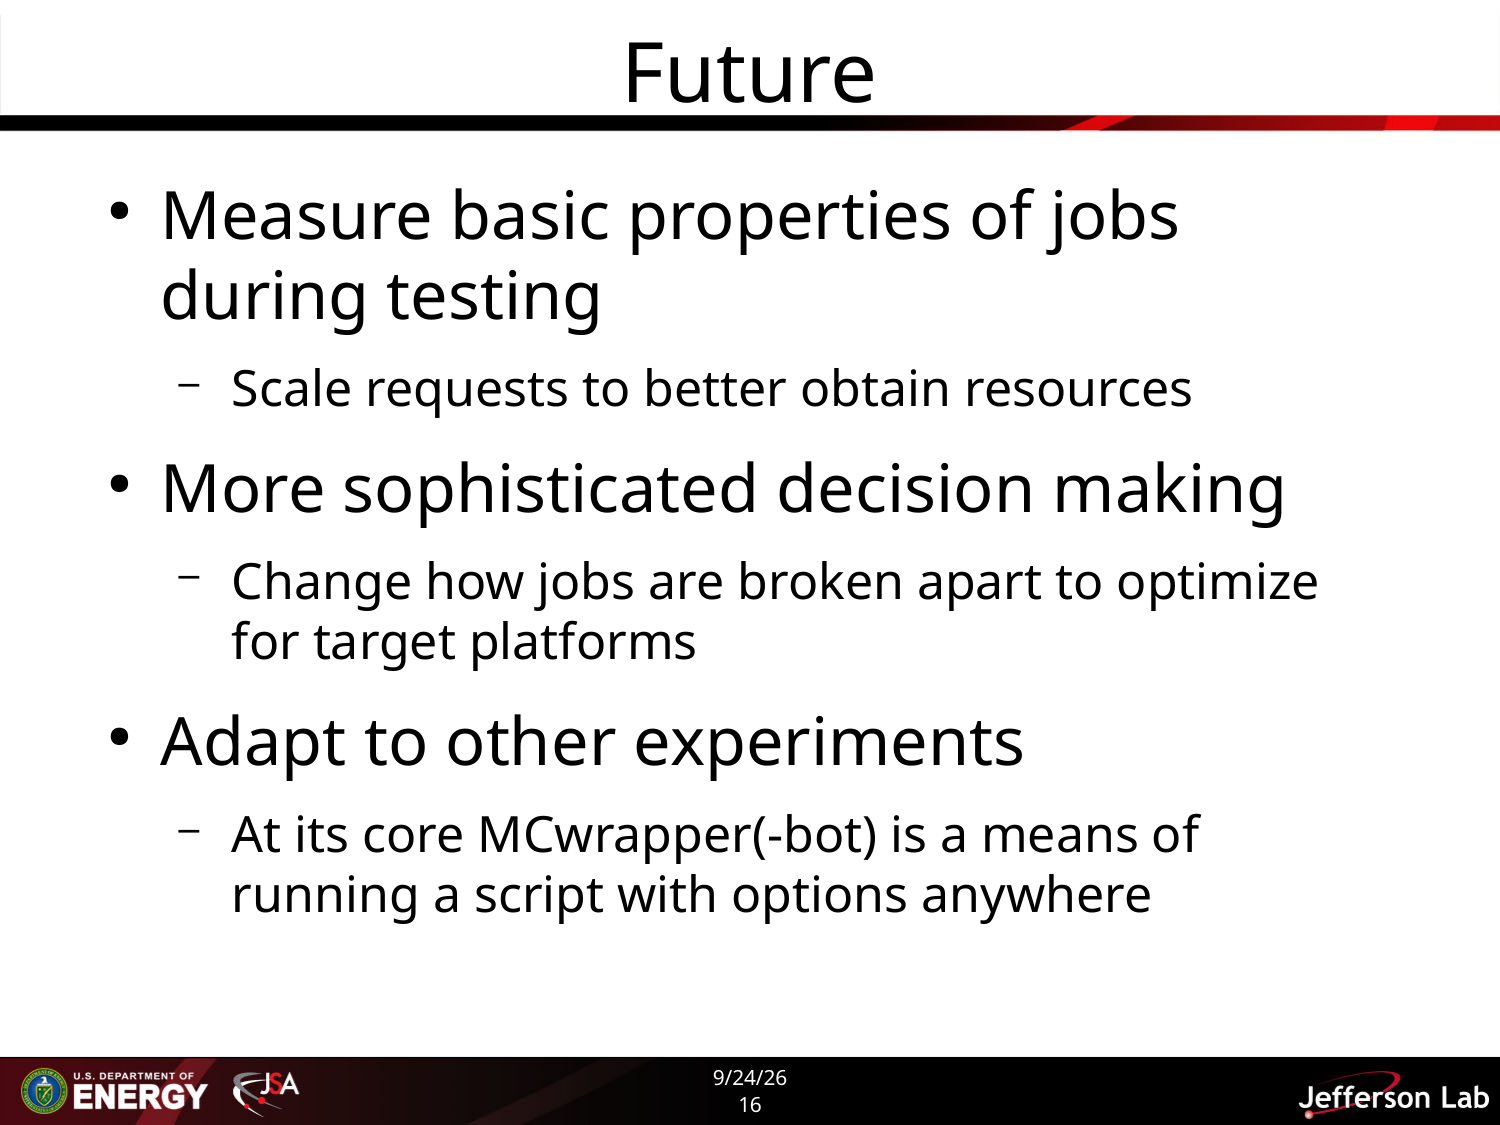

# Future
Measure basic properties of jobs during testing
Scale requests to better obtain resources
More sophisticated decision making
Change how jobs are broken apart to optimize for target platforms
Adapt to other experiments
At its core MCwrapper(-bot) is a means of running a script with options anywhere